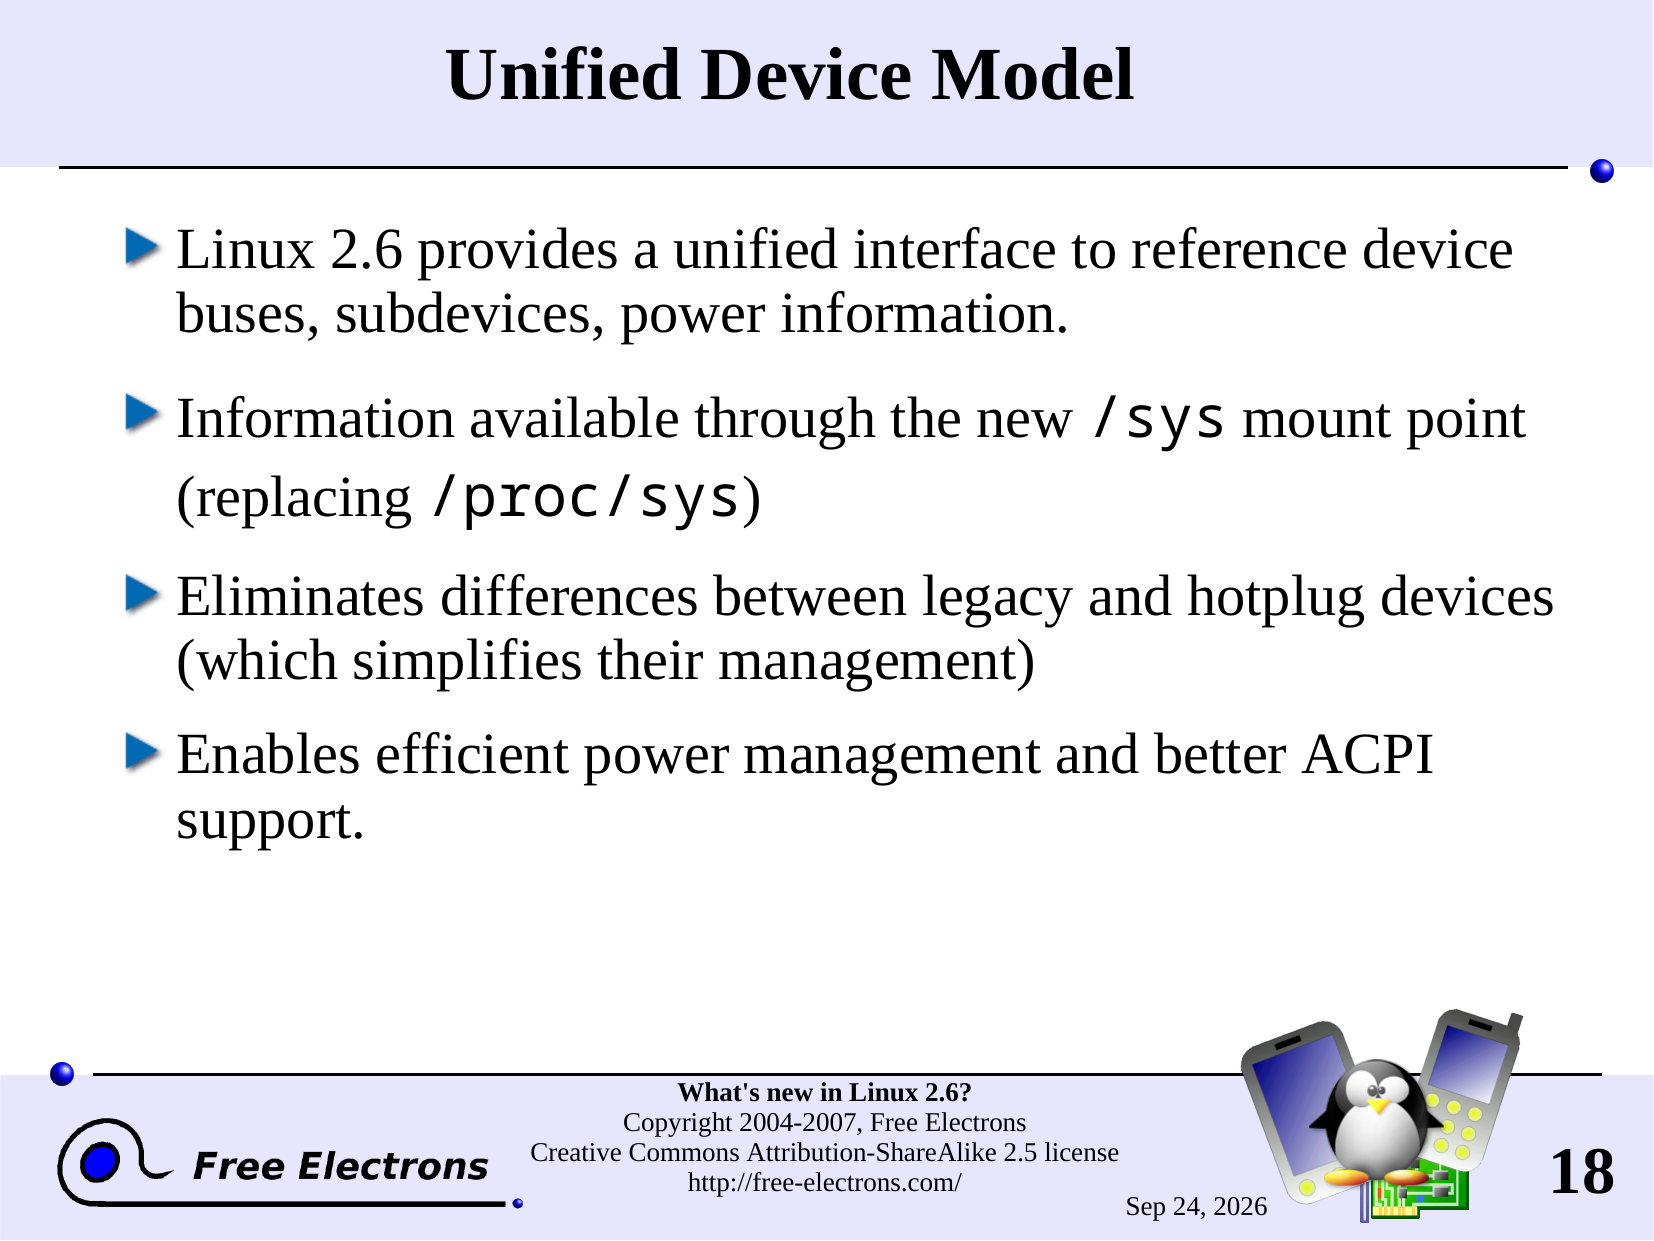

# Unified Device Model
Linux 2.6 provides a unified interface to reference device buses, subdevices, power information.
Information available through the new /sys mount point (replacing /proc/sys)
Eliminates differences between legacy and hotplug devices (which simplifies their management)
Enables efficient power management and better ACPI support.